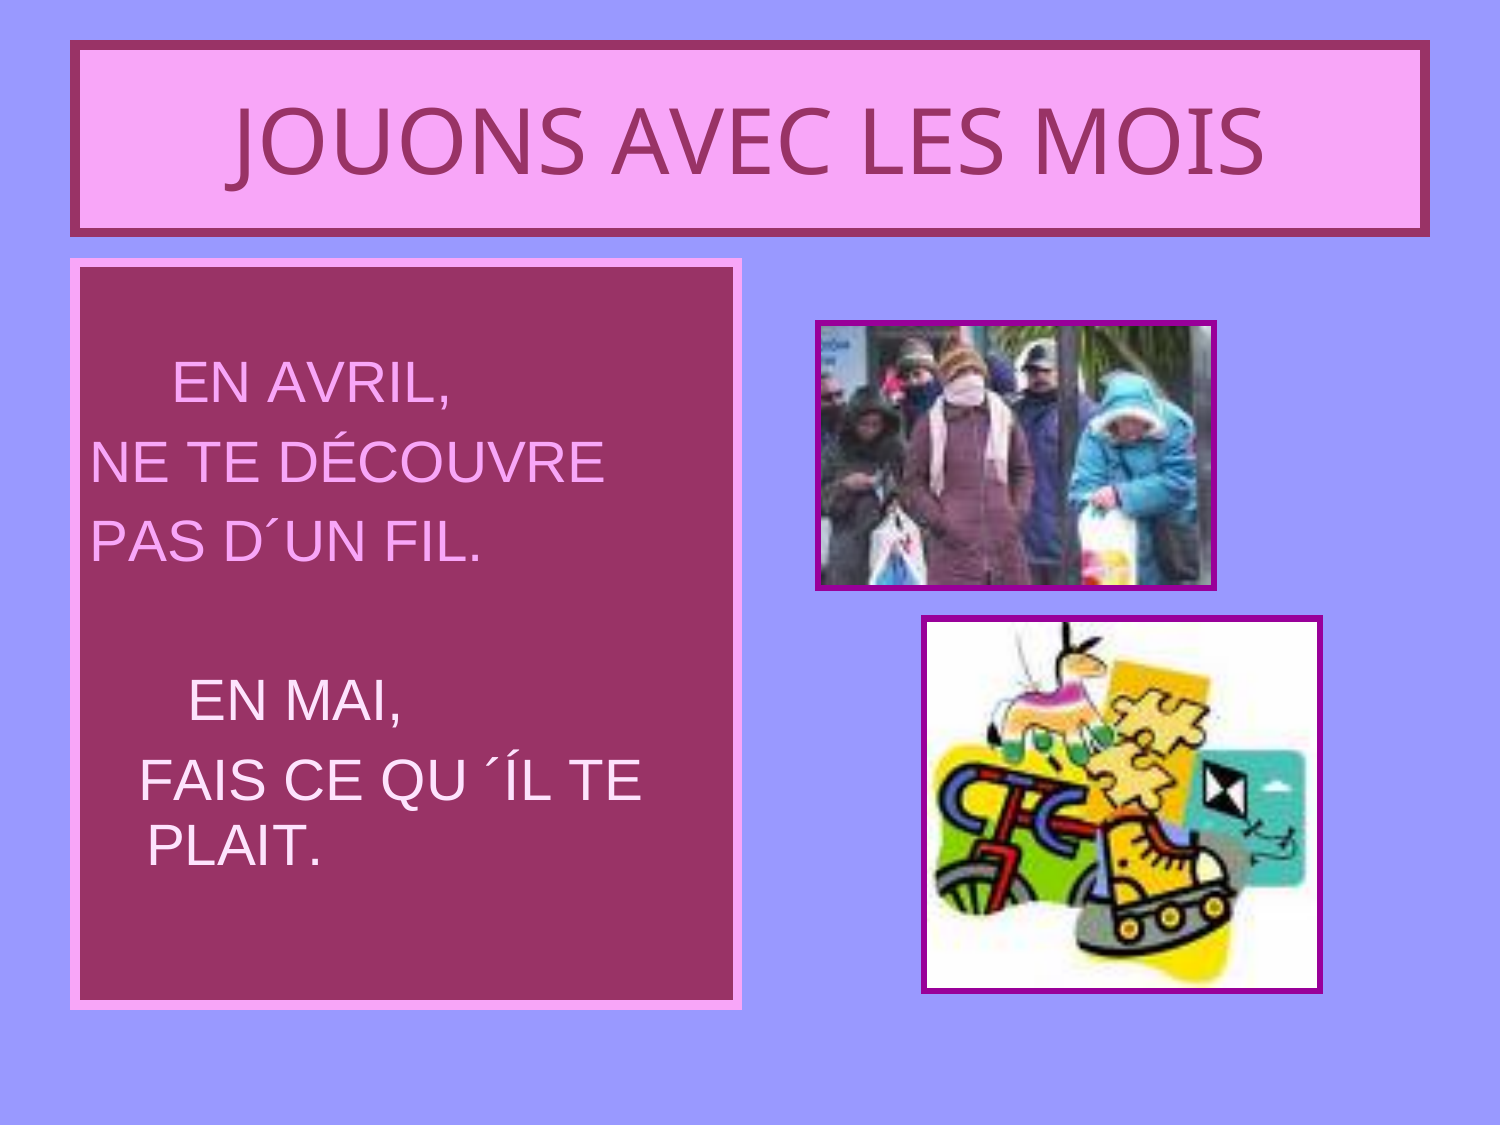

# JOUONS AVEC LES MOIS
 EN AVRIL,
NE TE DÉCOUVRE
PAS D´UN FIL.
 EN MAI,
 FAIS CE QU ´ÍL TE PLAIT.